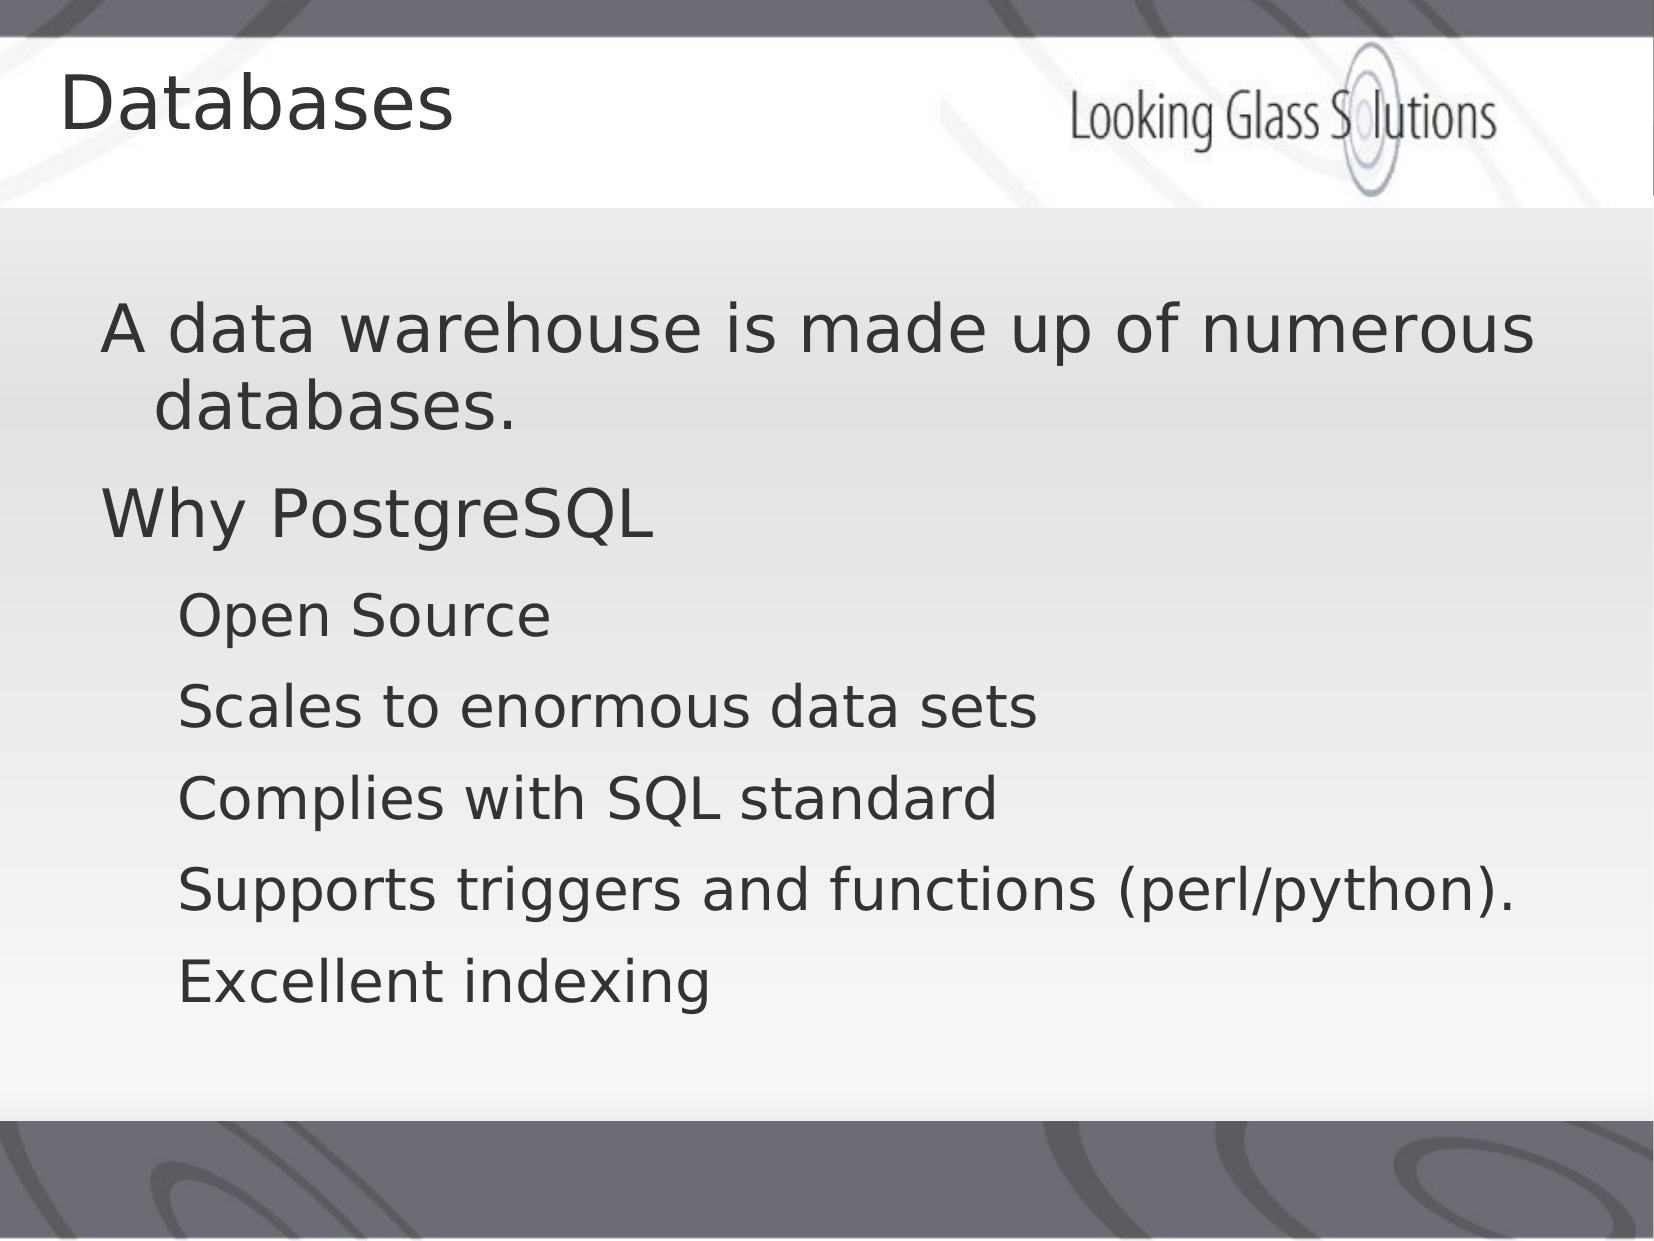

# Databases
A data warehouse is made up of numerous databases.
Why PostgreSQL
Open Source
Scales to enormous data sets
Complies with SQL standard
Supports triggers and functions (perl/python).
Excellent indexing